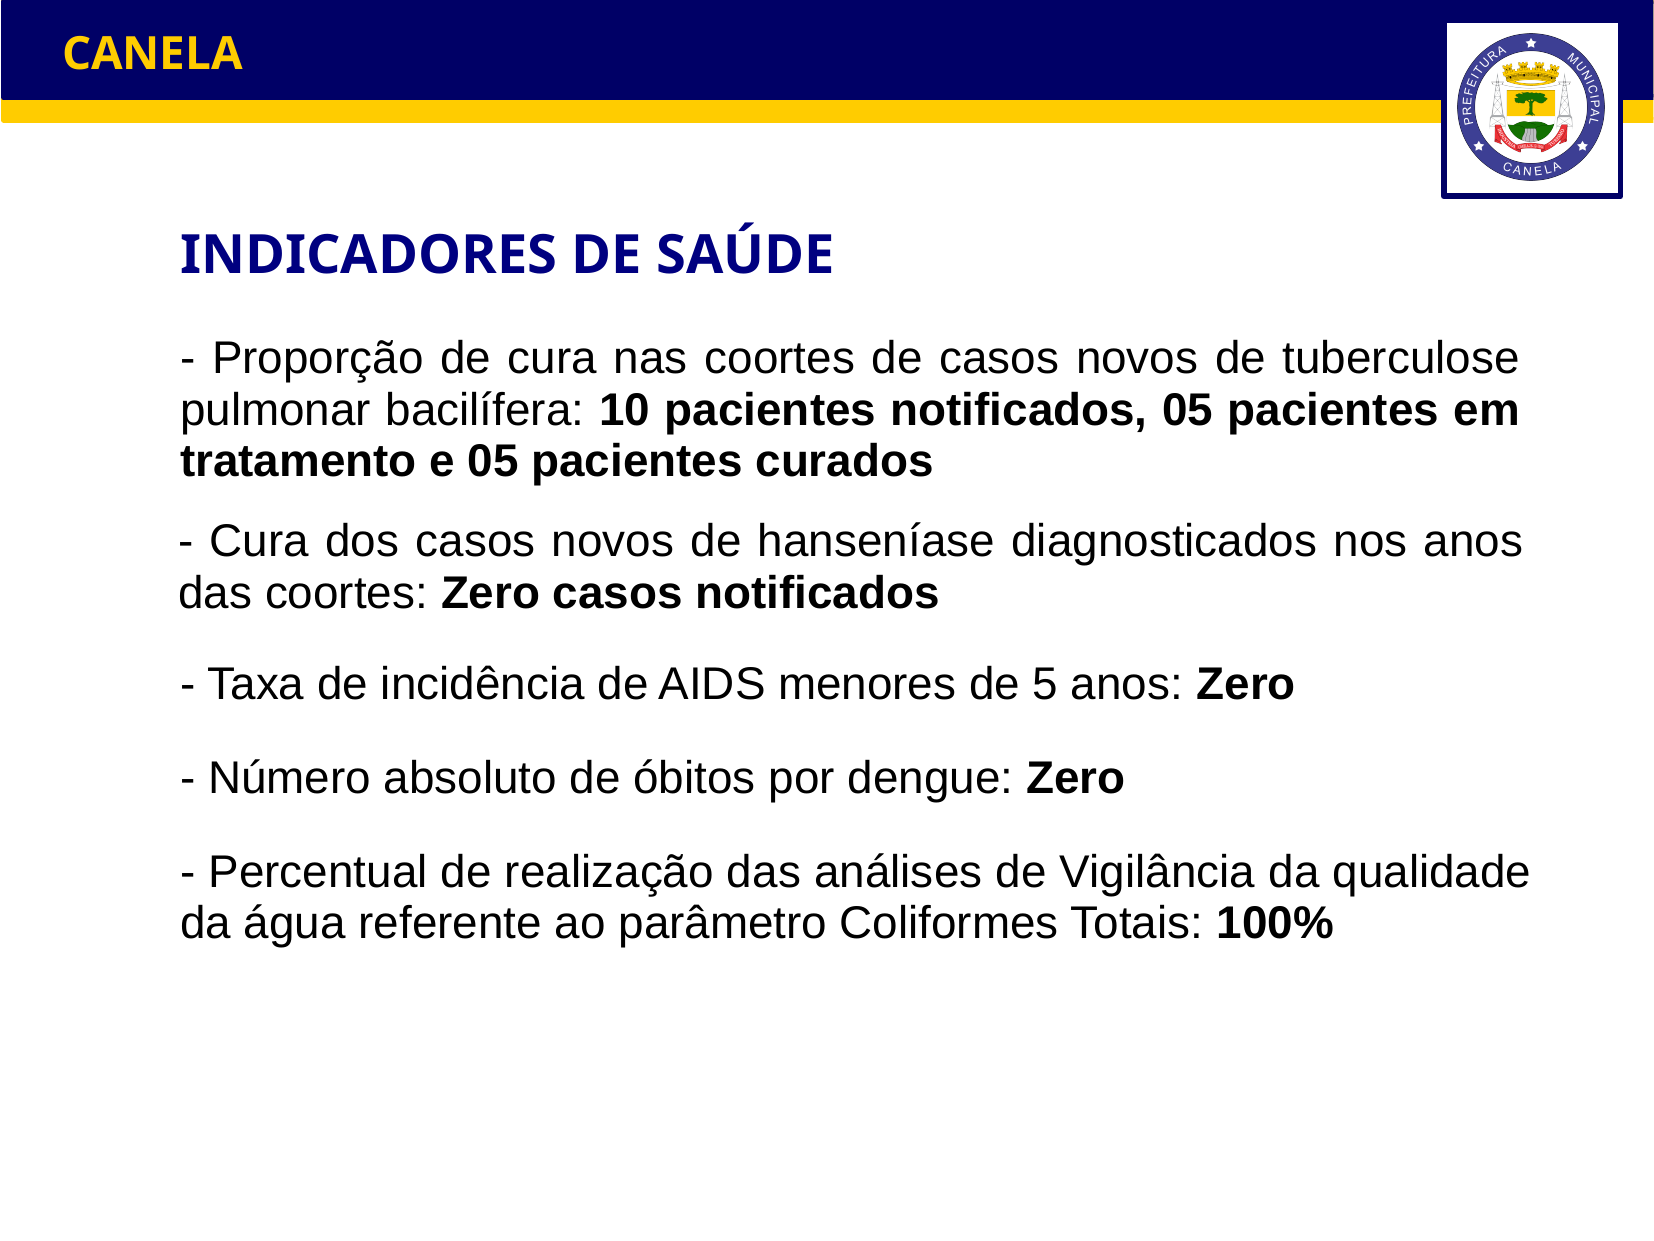

CANELA
CANELA
INDICADORES DE SAÚDE
- Proporção de cura nas coortes de casos novos de tuberculose pulmonar bacilífera: 10 pacientes notificados, 05 pacientes em tratamento e 05 pacientes curados
- Cura dos casos novos de hanseníase diagnosticados nos anos das coortes: Zero casos notificados
- Taxa de incidência de AIDS menores de 5 anos: Zero
- Número absoluto de óbitos por dengue: Zero
- Percentual de realização das análises de Vigilância da qualidade da água referente ao parâmetro Coliformes Totais: 100%